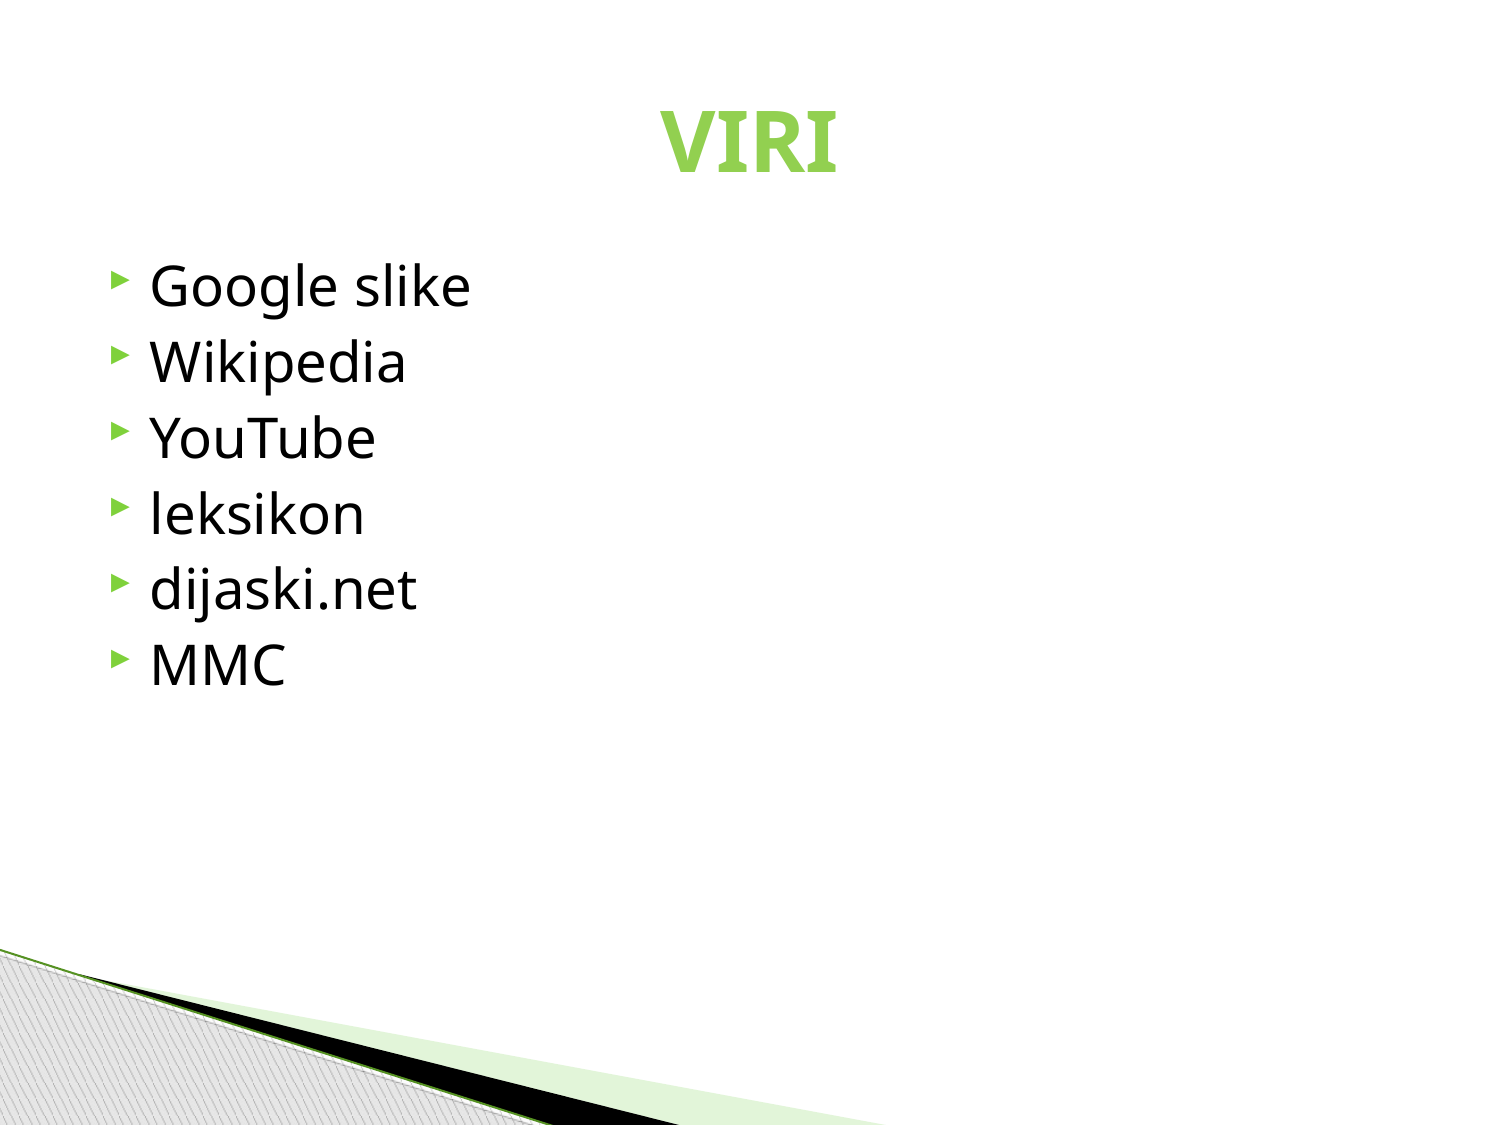

VIRI
# Google slike
Wikipedia
YouTube
leksikon
dijaski.net
MMC